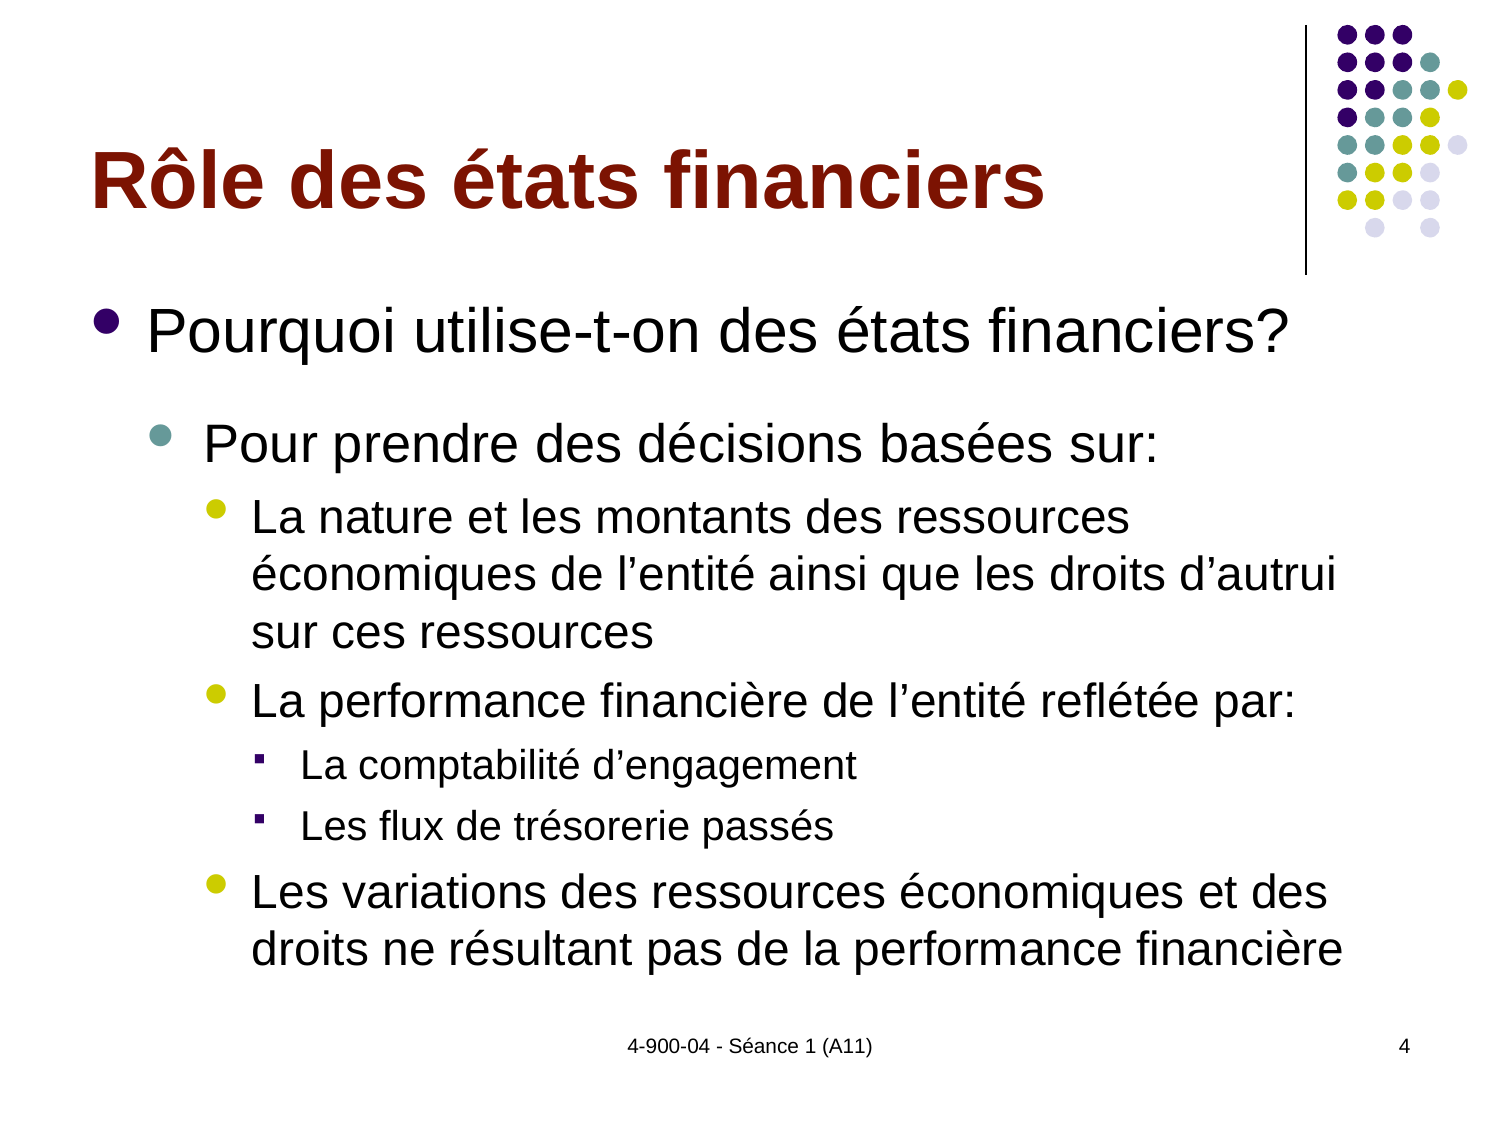

# Rôle des états financiers
Pourquoi utilise-t-on des états financiers?
Pour prendre des décisions basées sur:
La nature et les montants des ressources économiques de l’entité ainsi que les droits d’autrui sur ces ressources
La performance financière de l’entité reflétée par:
La comptabilité d’engagement
Les flux de trésorerie passés
Les variations des ressources économiques et des droits ne résultant pas de la performance financière
4-900-04 - Séance 1 (A11)